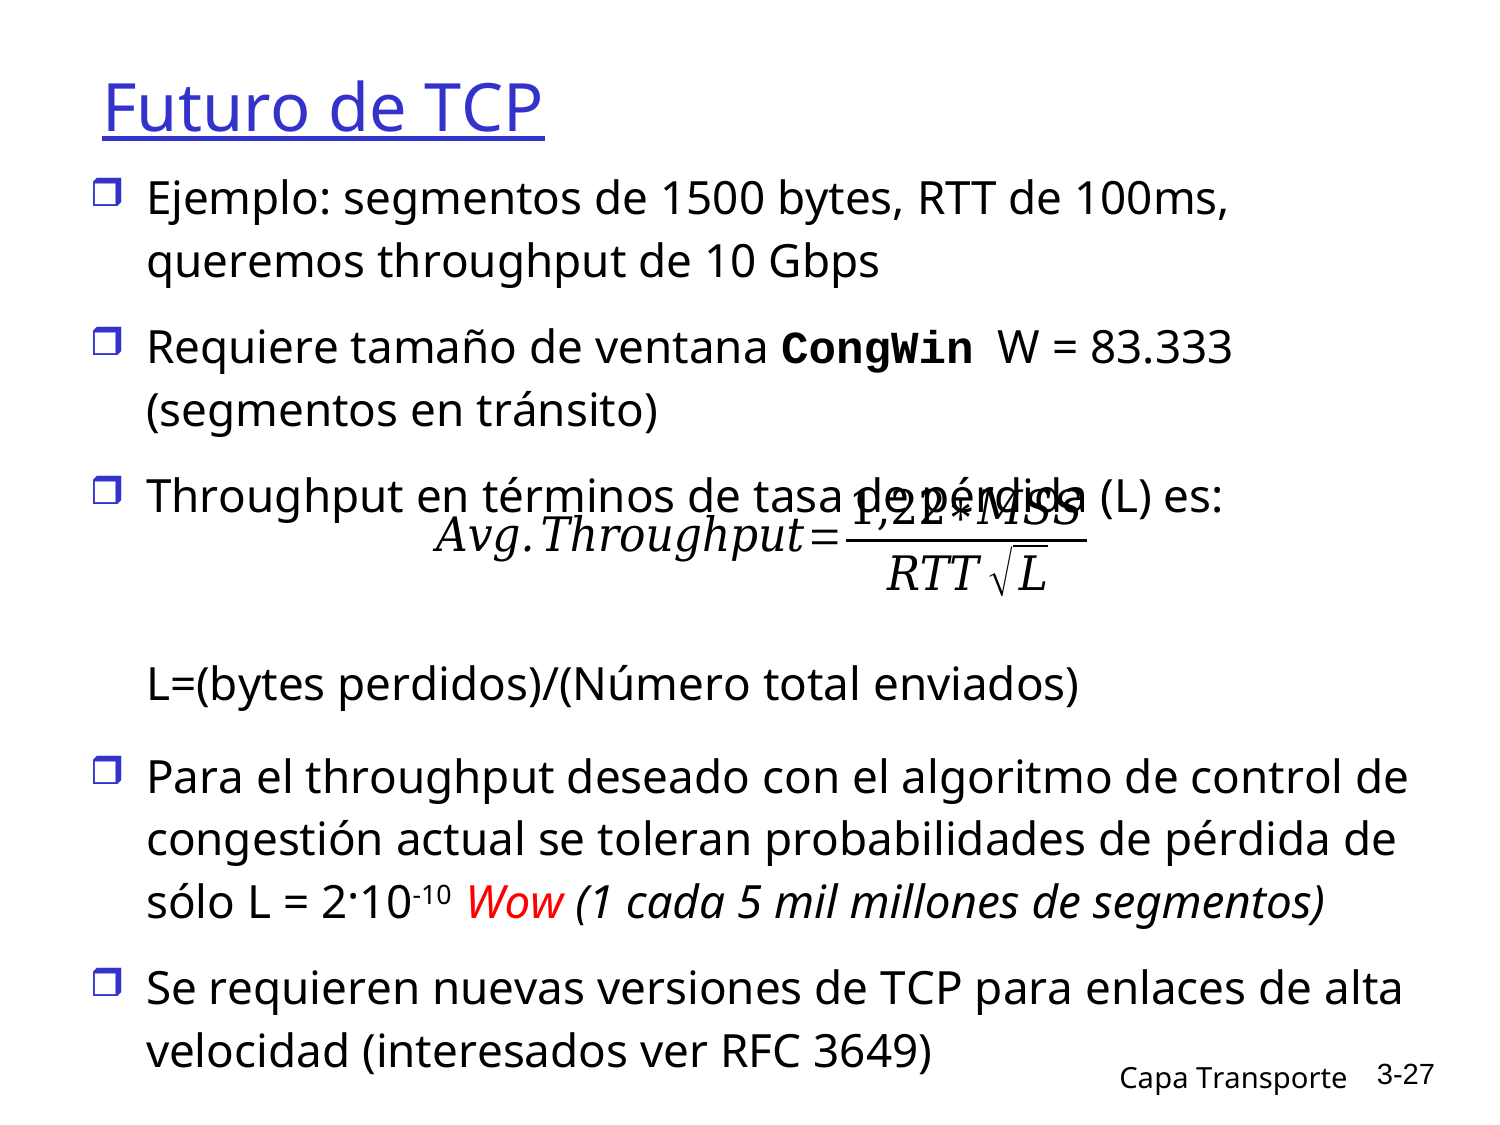

# Futuro de TCP
Ejemplo: segmentos de 1500 bytes, RTT de 100ms, queremos throughput de 10 Gbps
Requiere tamaño de ventana CongWin W = 83.333 (segmentos en tránsito)
Throughput en términos de tasa de pérdida (L) es:
L=(bytes perdidos)/(Número total enviados)
Para el throughput deseado con el algoritmo de control de congestión actual se toleran probabilidades de pérdida de sólo L = 2·10-10 Wow (1 cada 5 mil millones de segmentos)
Se requieren nuevas versiones de TCP para enlaces de alta velocidad (interesados ver RFC 3649)
27